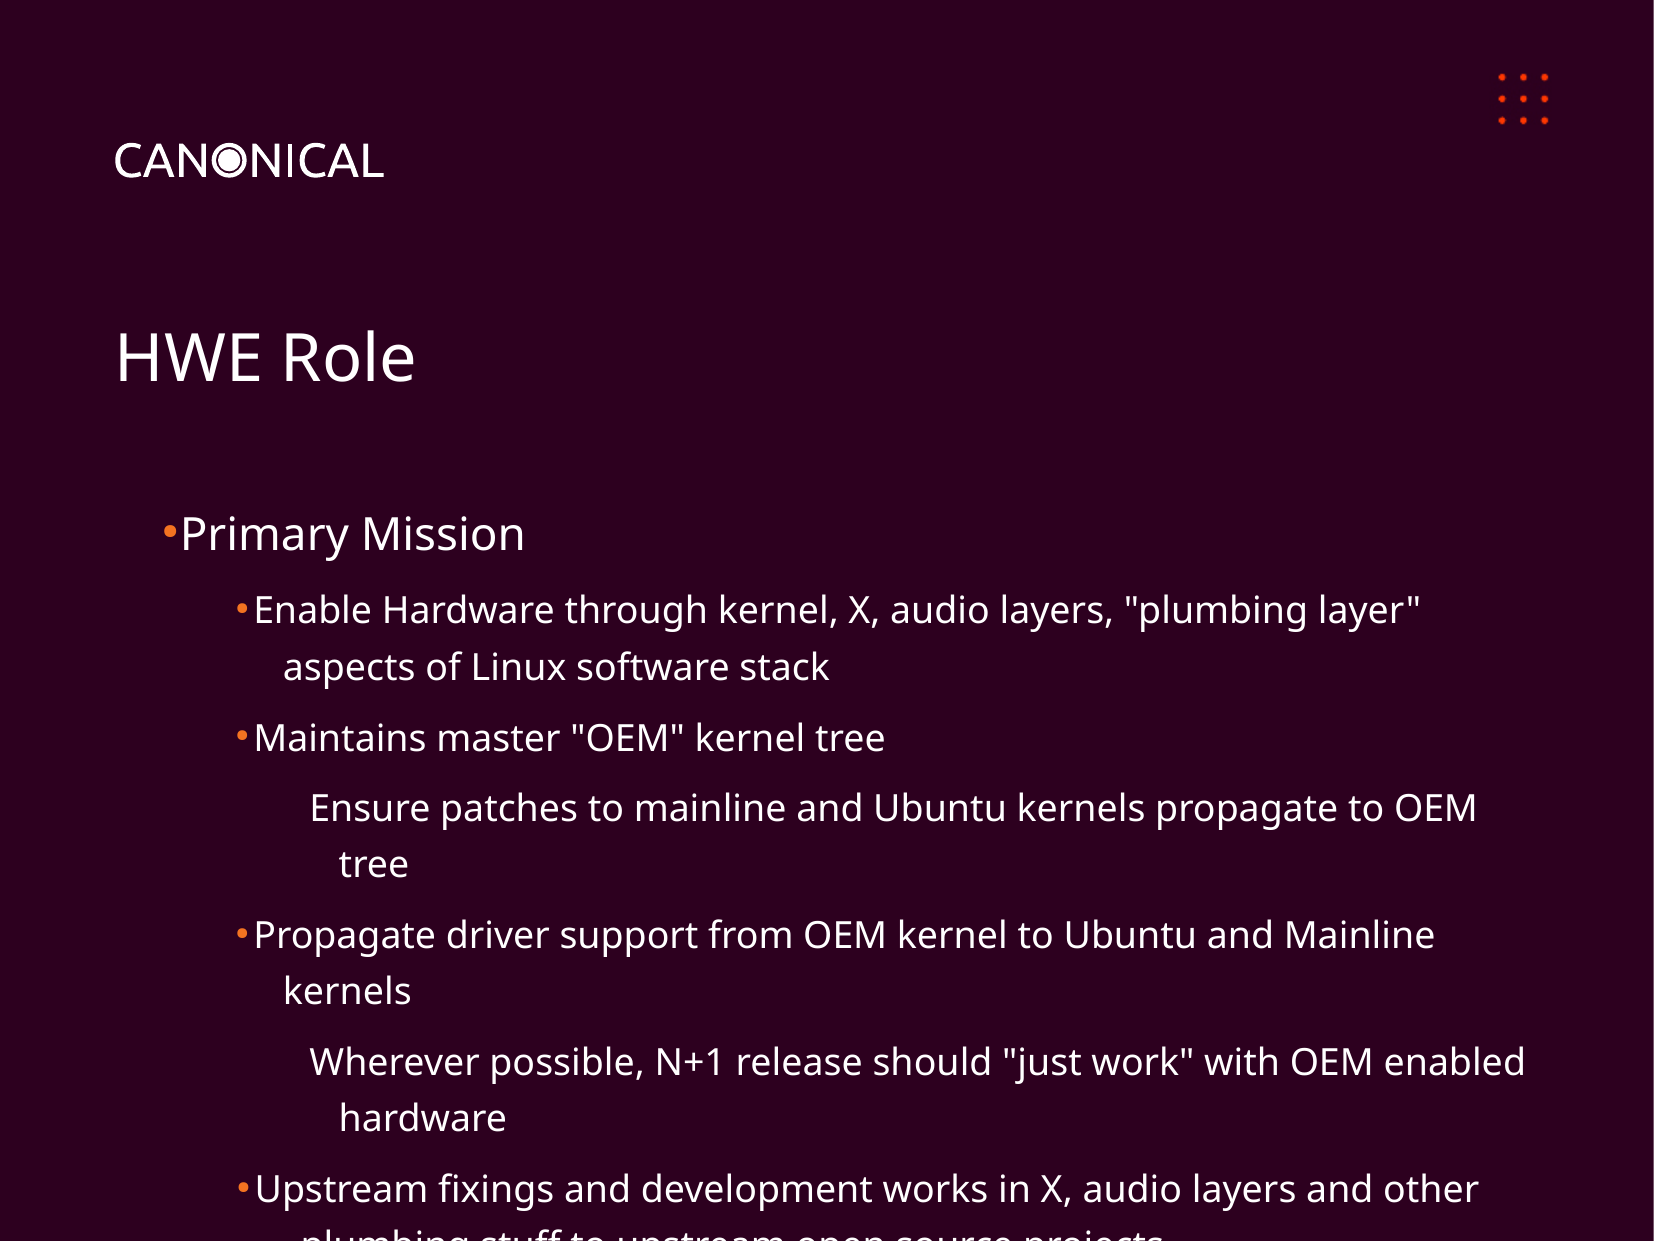

# HWE Role
Primary Mission
Enable Hardware through kernel, X, audio layers, "plumbing layer" aspects of Linux software stack
Maintains master "OEM" kernel tree
Ensure patches to mainline and Ubuntu kernels propagate to OEM tree
Propagate driver support from OEM kernel to Ubuntu and Mainline kernels
Wherever possible, N+1 release should "just work" with OEM enabled hardware
Upstream fixings and development works in X, audio layers and other plumbing stuff to upstream open source projects
Secondary Mission
Provide resources to support Ubuntu Distro kernel and Distro generally